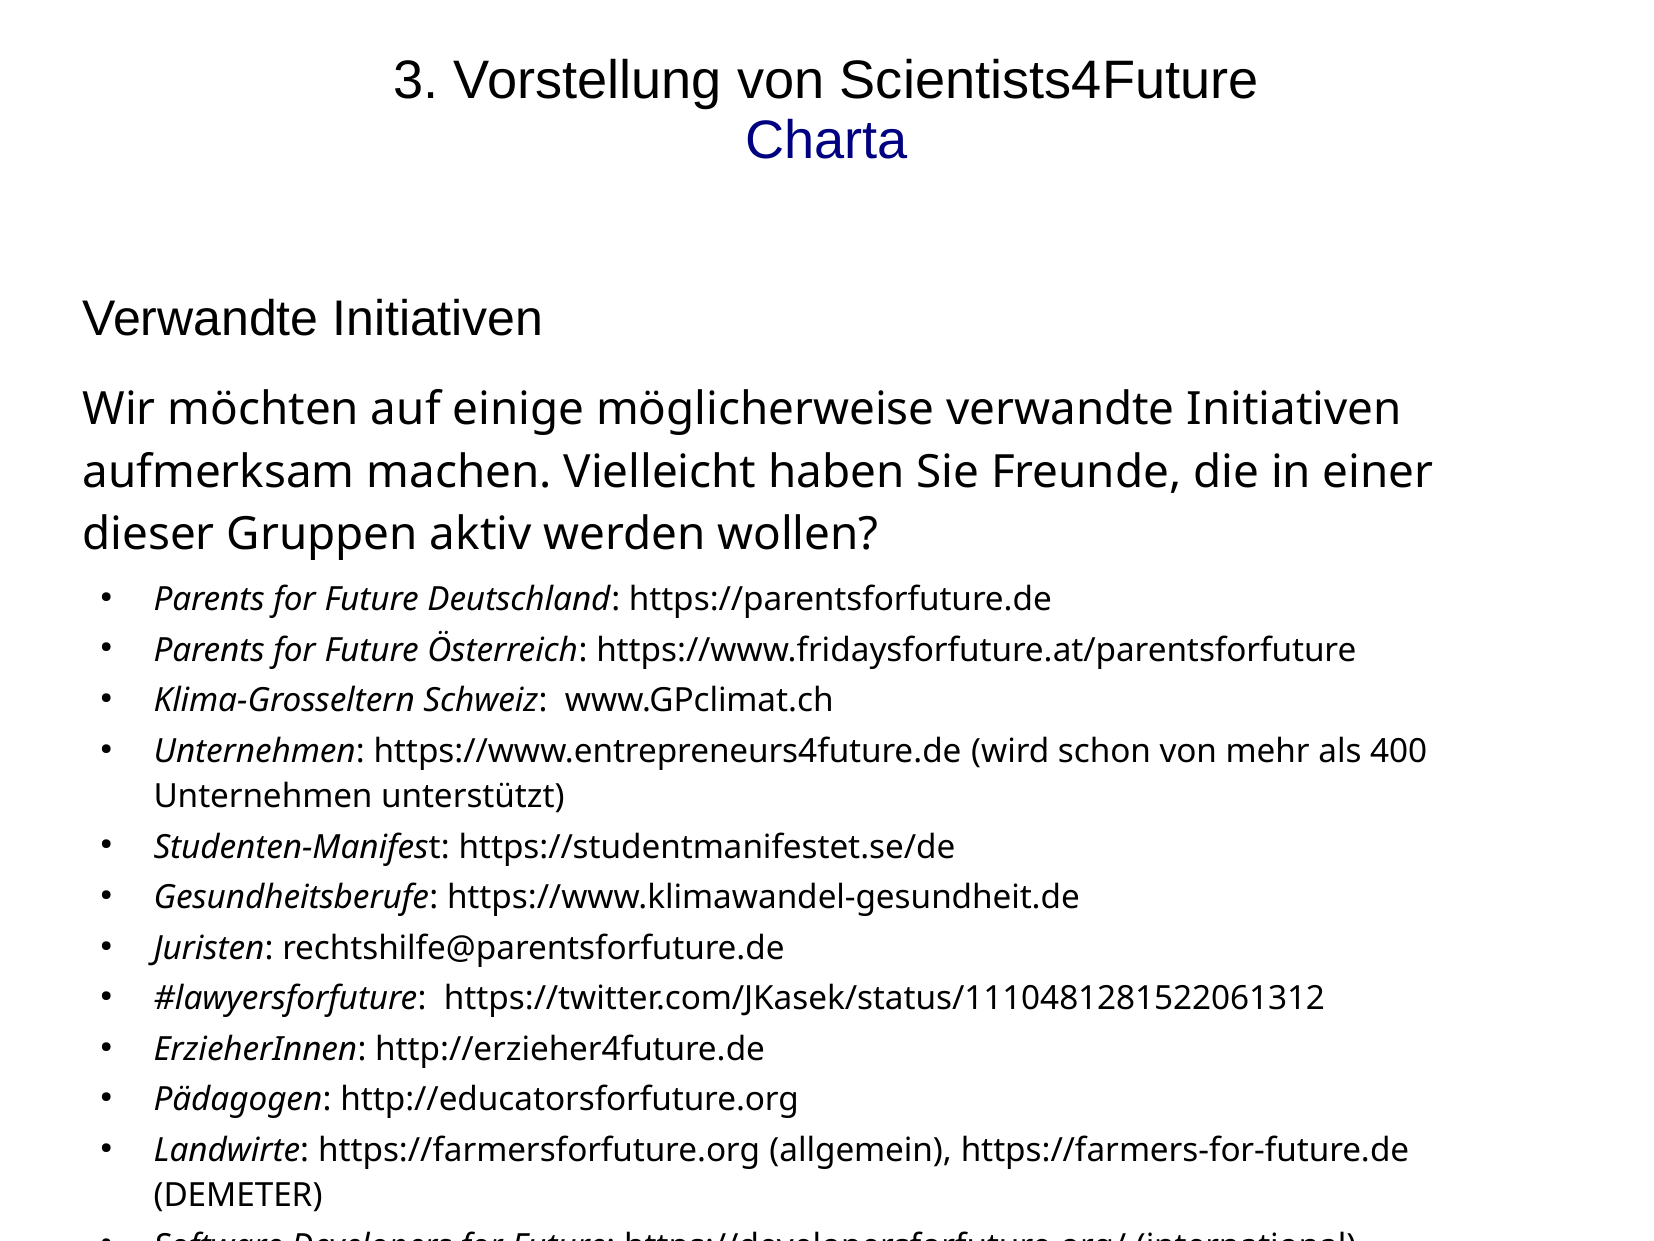

# 3. Vorstellung von Scientists4Future Charta
Verwandte Initiativen
Wir möchten auf einige möglicherweise verwandte Initiativen aufmerksam machen. Vielleicht haben Sie Freunde, die in einer dieser Gruppen aktiv werden wollen?
Parents for Future Deutschland: https://parentsforfuture.de
Parents for Future Österreich: https://www.fridaysforfuture.at/parentsforfuture
Klima-Grosseltern Schweiz: www.GPclimat.ch
Unternehmen: https://www.entrepreneurs4future.de (wird schon von mehr als 400 Unternehmen unterstützt)
Studenten-Manifest: https://studentmanifestet.se/de
Gesundheitsberufe: https://www.klimawandel-gesundheit.de
Juristen: rechtshilfe@parentsforfuture.de
#lawyersforfuture: https://twitter.com/JKasek/status/1110481281522061312
ErzieherInnen: http://erzieher4future.de
Pädagogen: http://educatorsforfuture.org
Landwirte: https://farmersforfuture.org (allgemein), https://farmers-for-future.de (DEMETER)
Software Developers for Future: https://developersforfuture.org/ (international)
Banker: https://www.bankersforclimate.com/ (international)